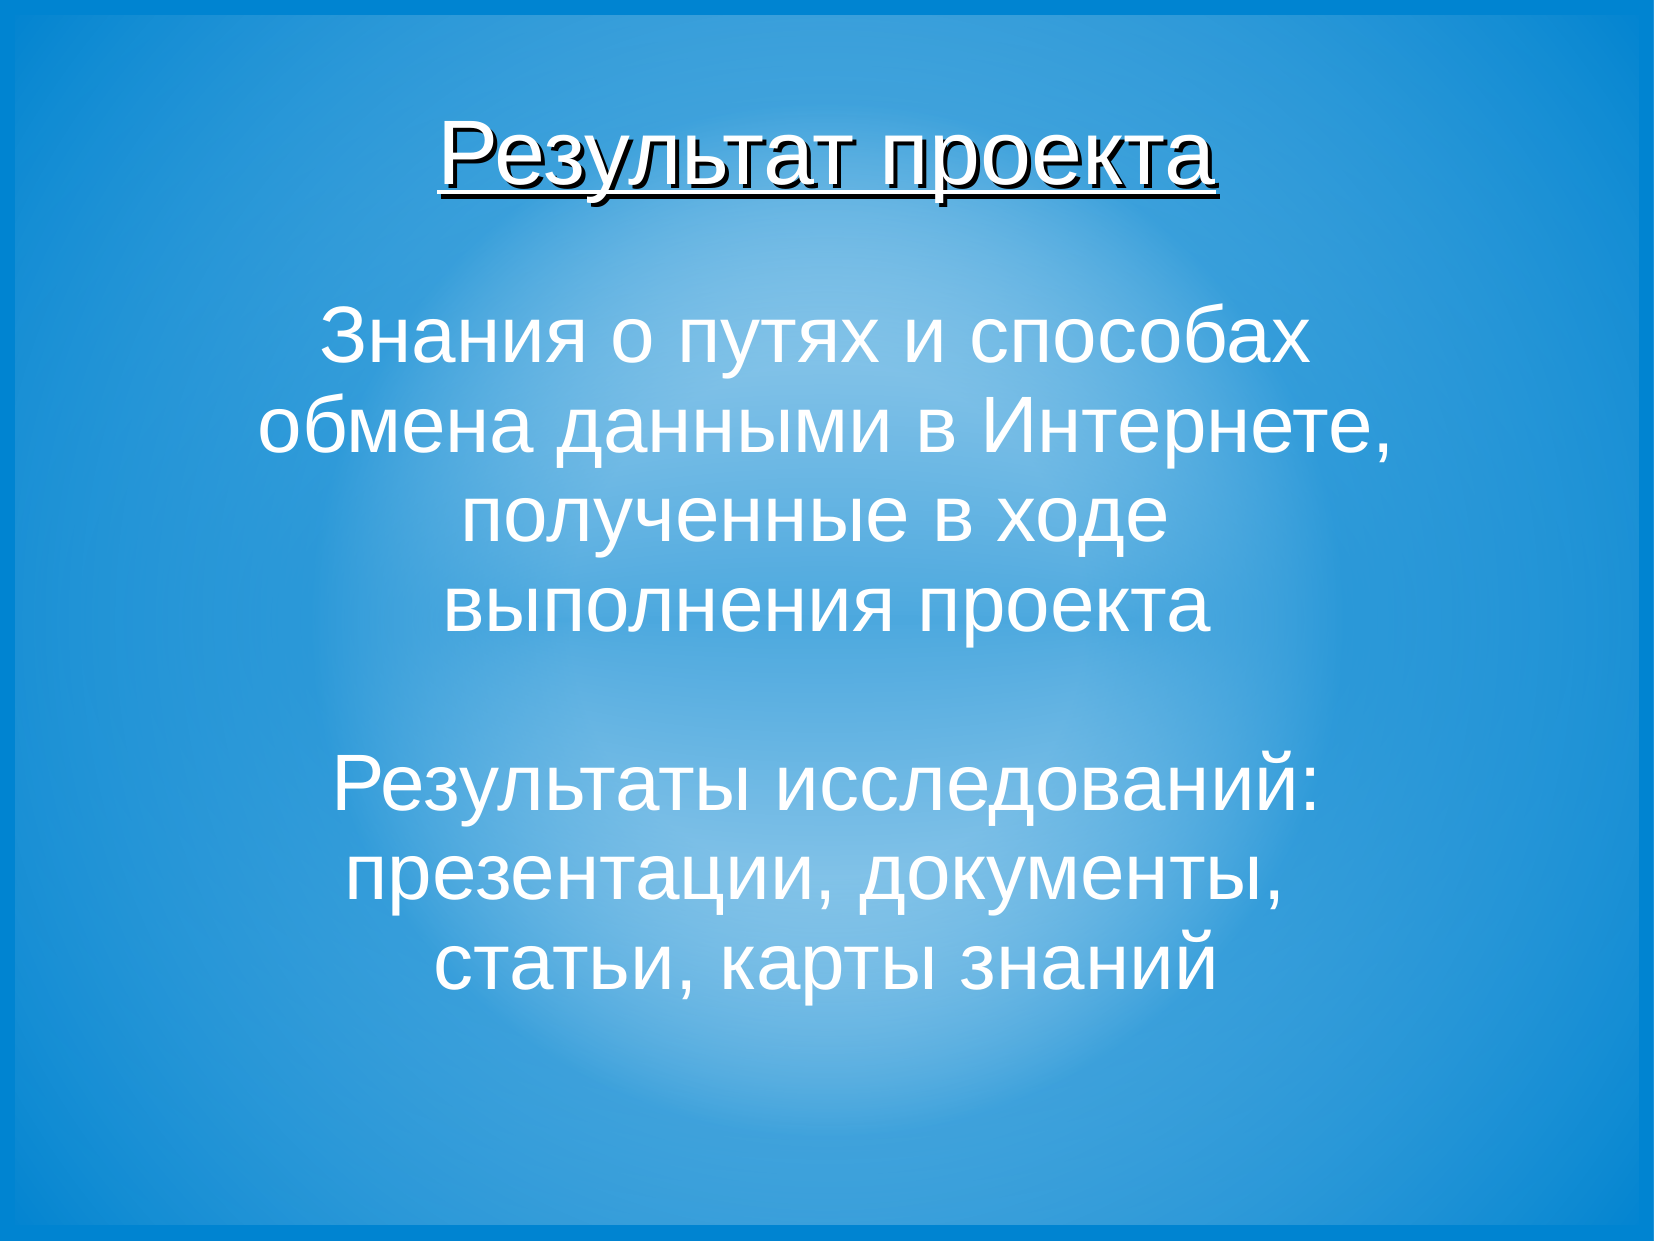

# Результат проекта
Знания о путях и способах
обмена данными в Интернете, полученные в ходе
выполнения проекта
Результаты исследований:
презентации, документы,
статьи, карты знаний